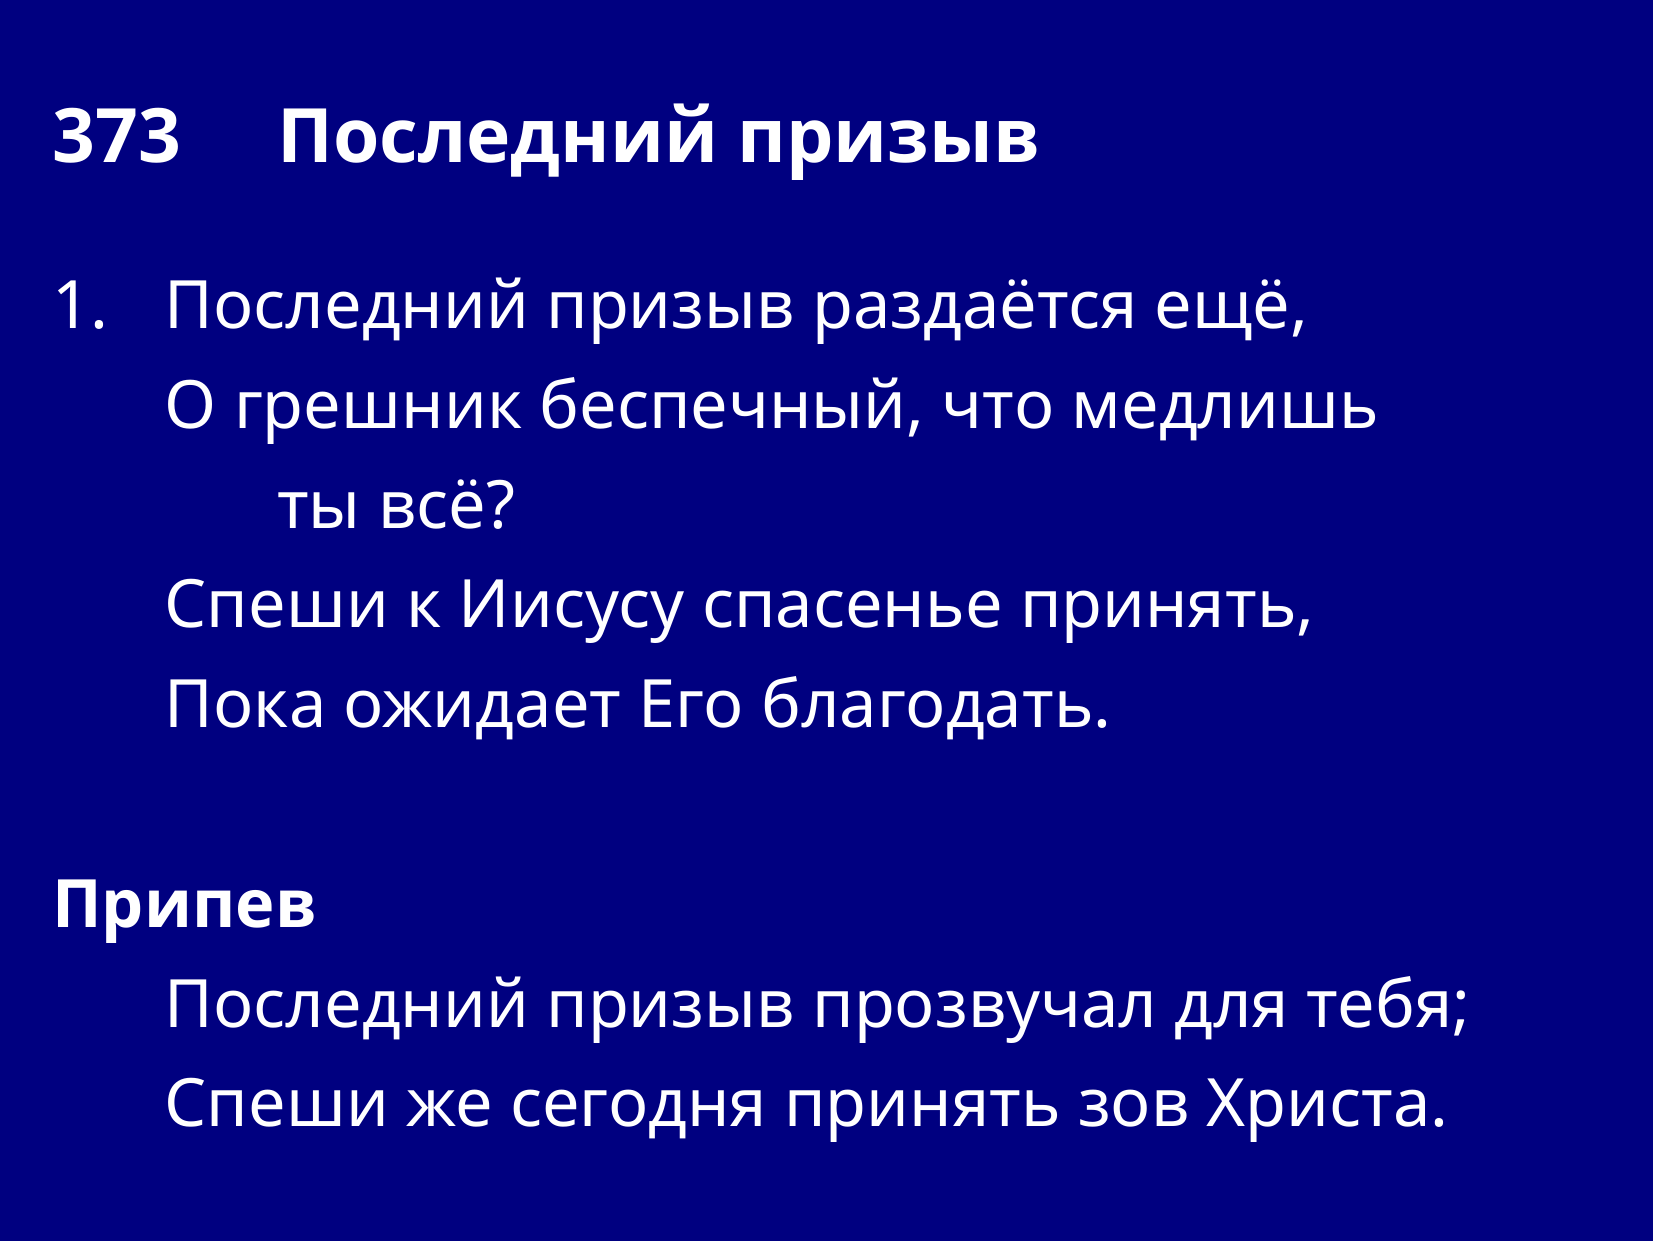

373	Последний призыв
1.	Последний призыв раздаётся ещё,
	О грешник беспечный, что медлишь
		ты всё?
	Спеши к Иисусу спасенье принять,
	Пока ожидает Его благодать.
Припев
	Последний призыв прозвучал для тебя;
	Спеши же сегодня принять зов Христа.